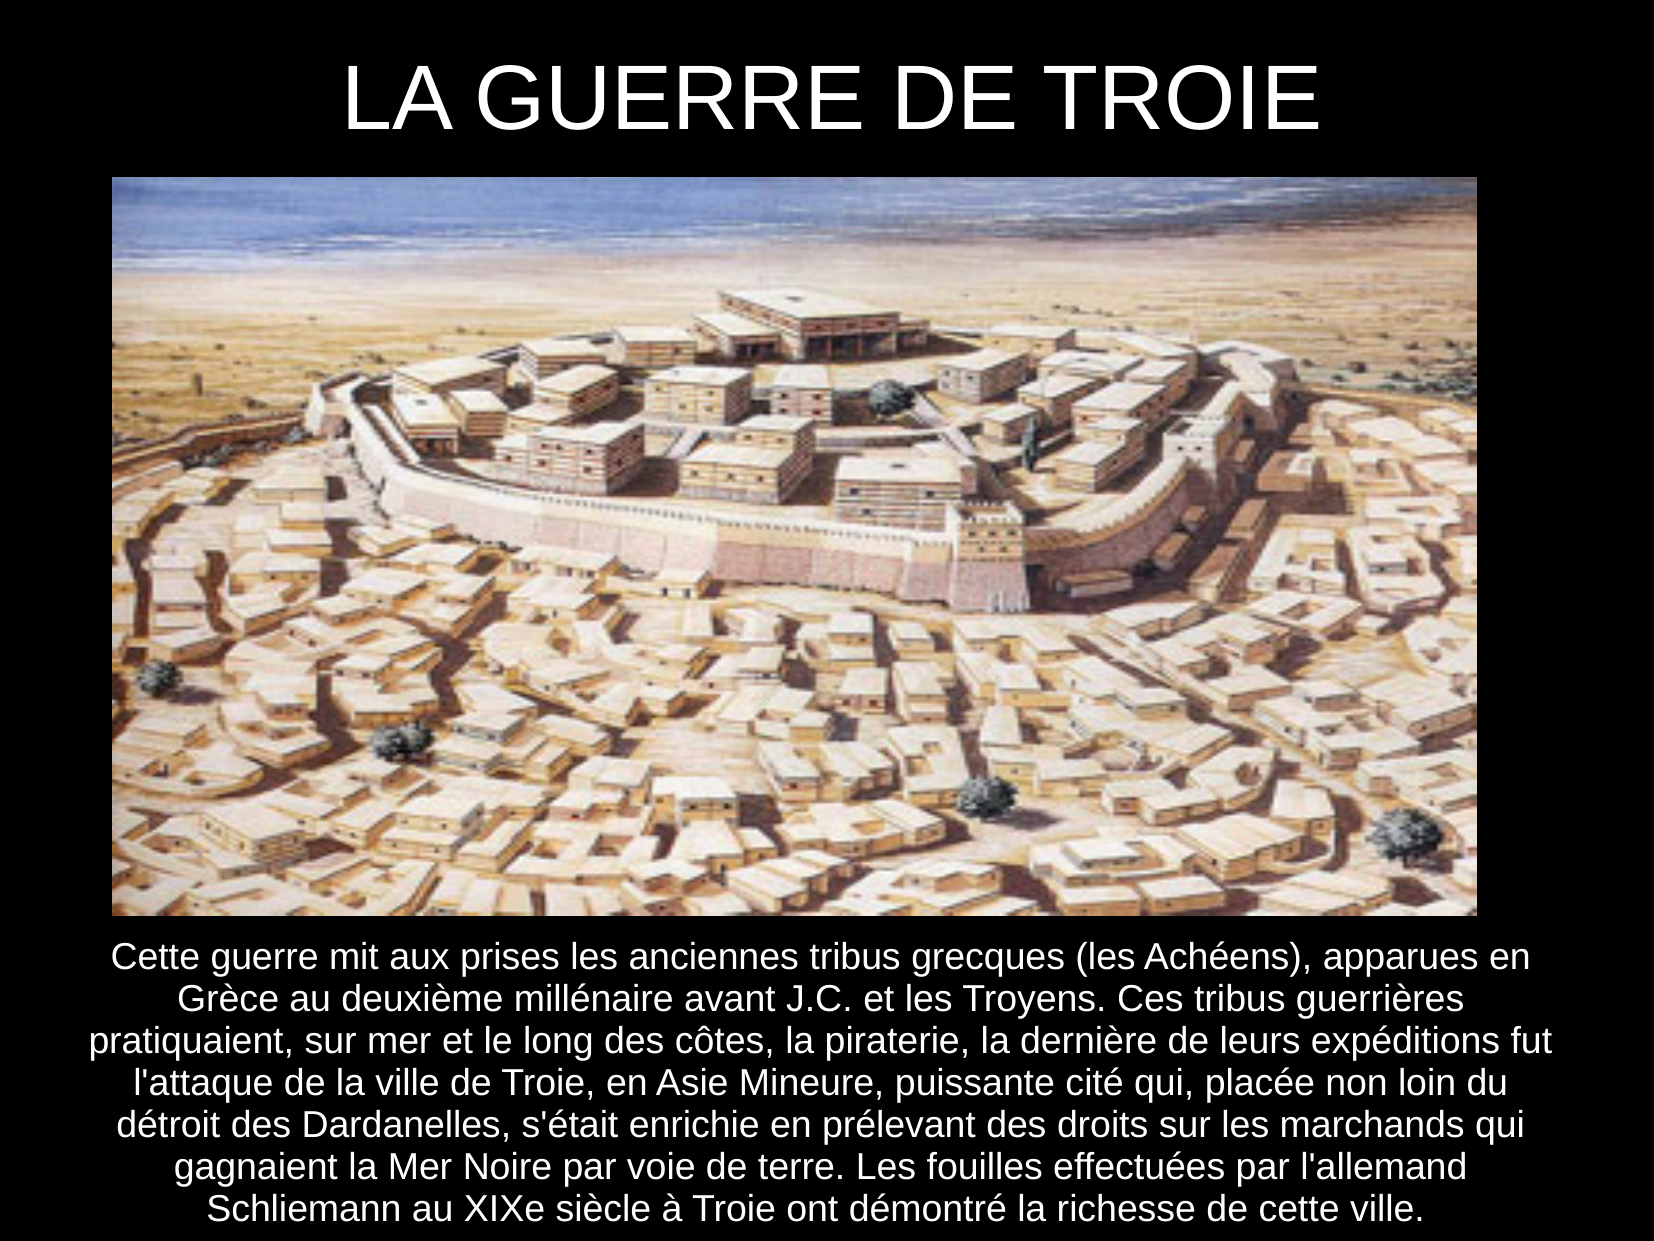

LA GUERRE DE TROIE
# Cette guerre mit aux prises les anciennes tribus grecques (les Achéens), apparues en Grèce au deuxième millénaire avant J.C. et les Troyens. Ces tribus guerrières pratiquaient, sur mer et le long des côtes, la piraterie, la dernière de leurs expéditions fut l'attaque de la ville de Troie, en Asie Mineure, puissante cité qui, placée non loin du détroit des Dardanelles, s'était enrichie en prélevant des droits sur les marchands qui gagnaient la Mer Noire par voie de terre. Les fouilles effectuées par l'allemand Schliemann au XIXe siècle à Troie ont démontré la richesse de cette ville.